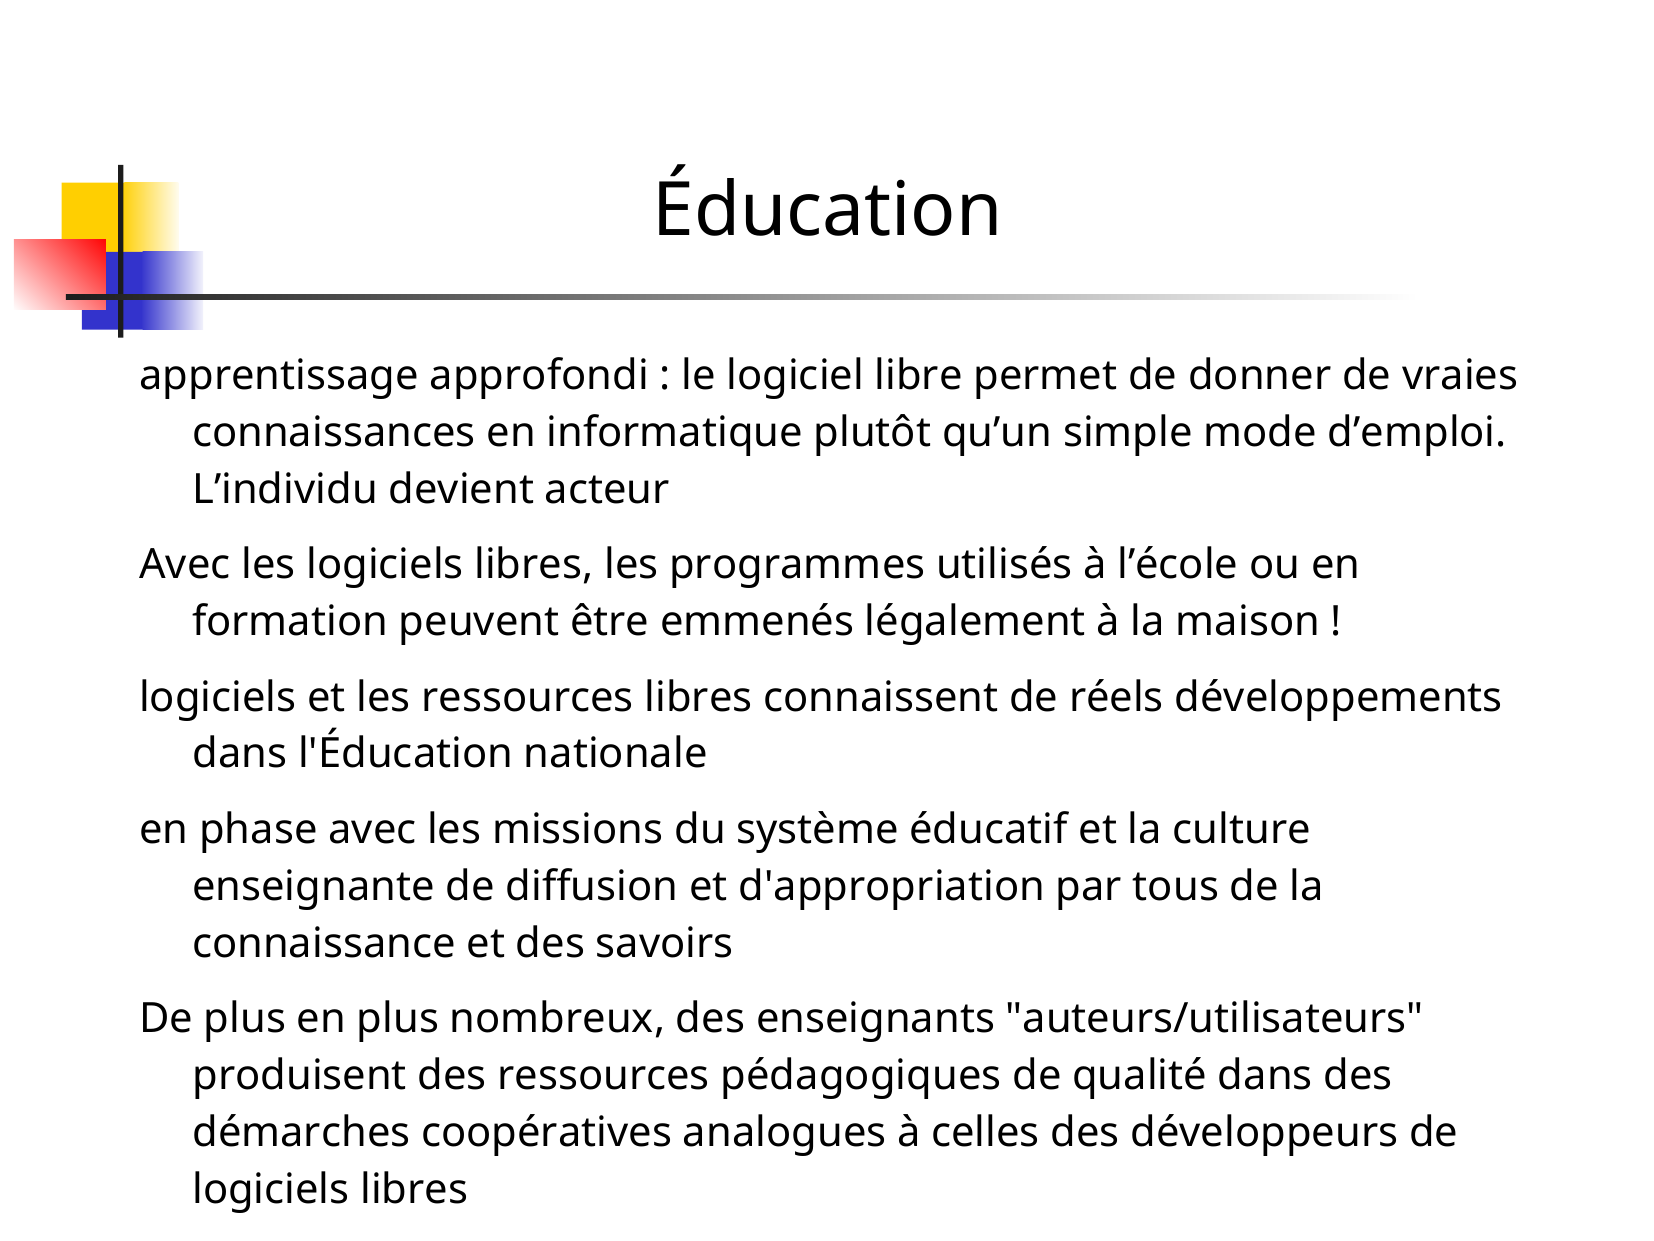

# Éducation
apprentissage approfondi : le logiciel libre permet de donner de vraies connaissances en informatique plutôt qu’un simple mode d’emploi. L’individu devient acteur
Avec les logiciels libres, les programmes utilisés à l’école ou en formation peuvent être emmenés légalement à la maison !
logiciels et les ressources libres connaissent de réels développements dans l'Éducation nationale
en phase avec les missions du système éducatif et la culture enseignante de diffusion et d'appropriation par tous de la connaissance et des savoirs
De plus en plus nombreux, des enseignants "auteurs/utilisateurs" produisent des ressources pédagogiques de qualité dans des démarches coopératives analogues à celles des développeurs de logiciels libres
coéditions avec des éditeurs publics (comme des CRDP) et privés